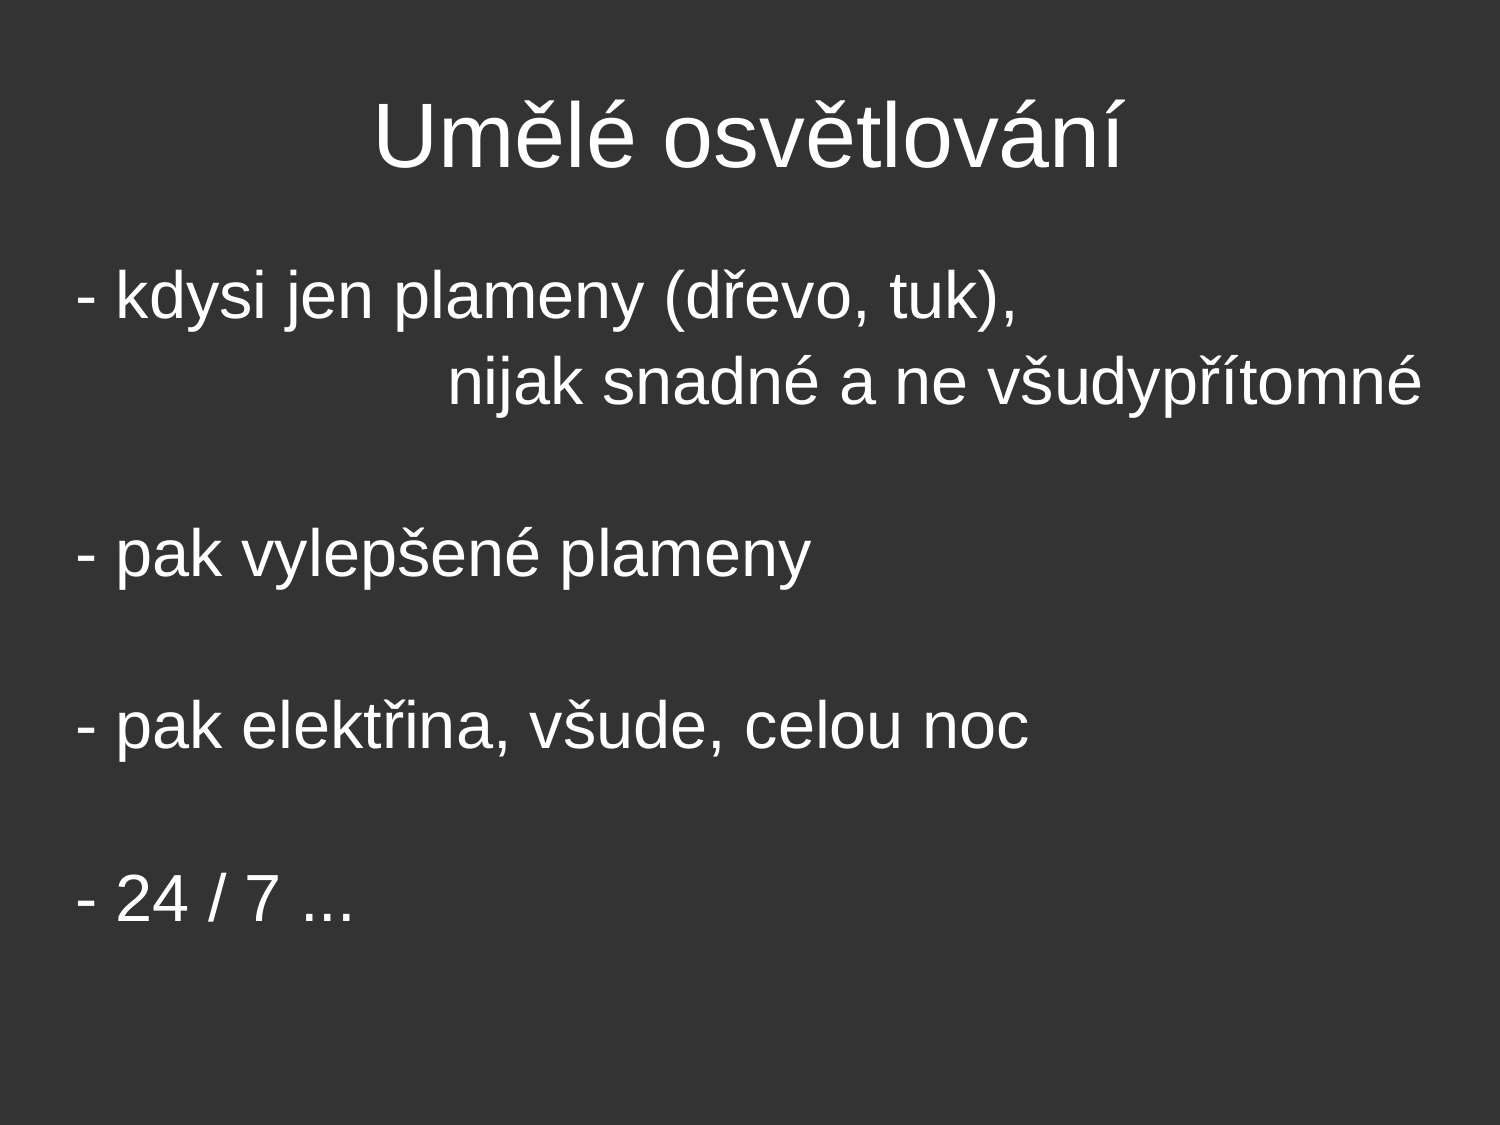

# Umělé osvětlování
- kdysi jen plameny (dřevo, tuk),
nijak snadné a ne všudypřítomné
- pak vylepšené plameny
- pak elektřina, všude, celou noc
- 24 / 7 ...